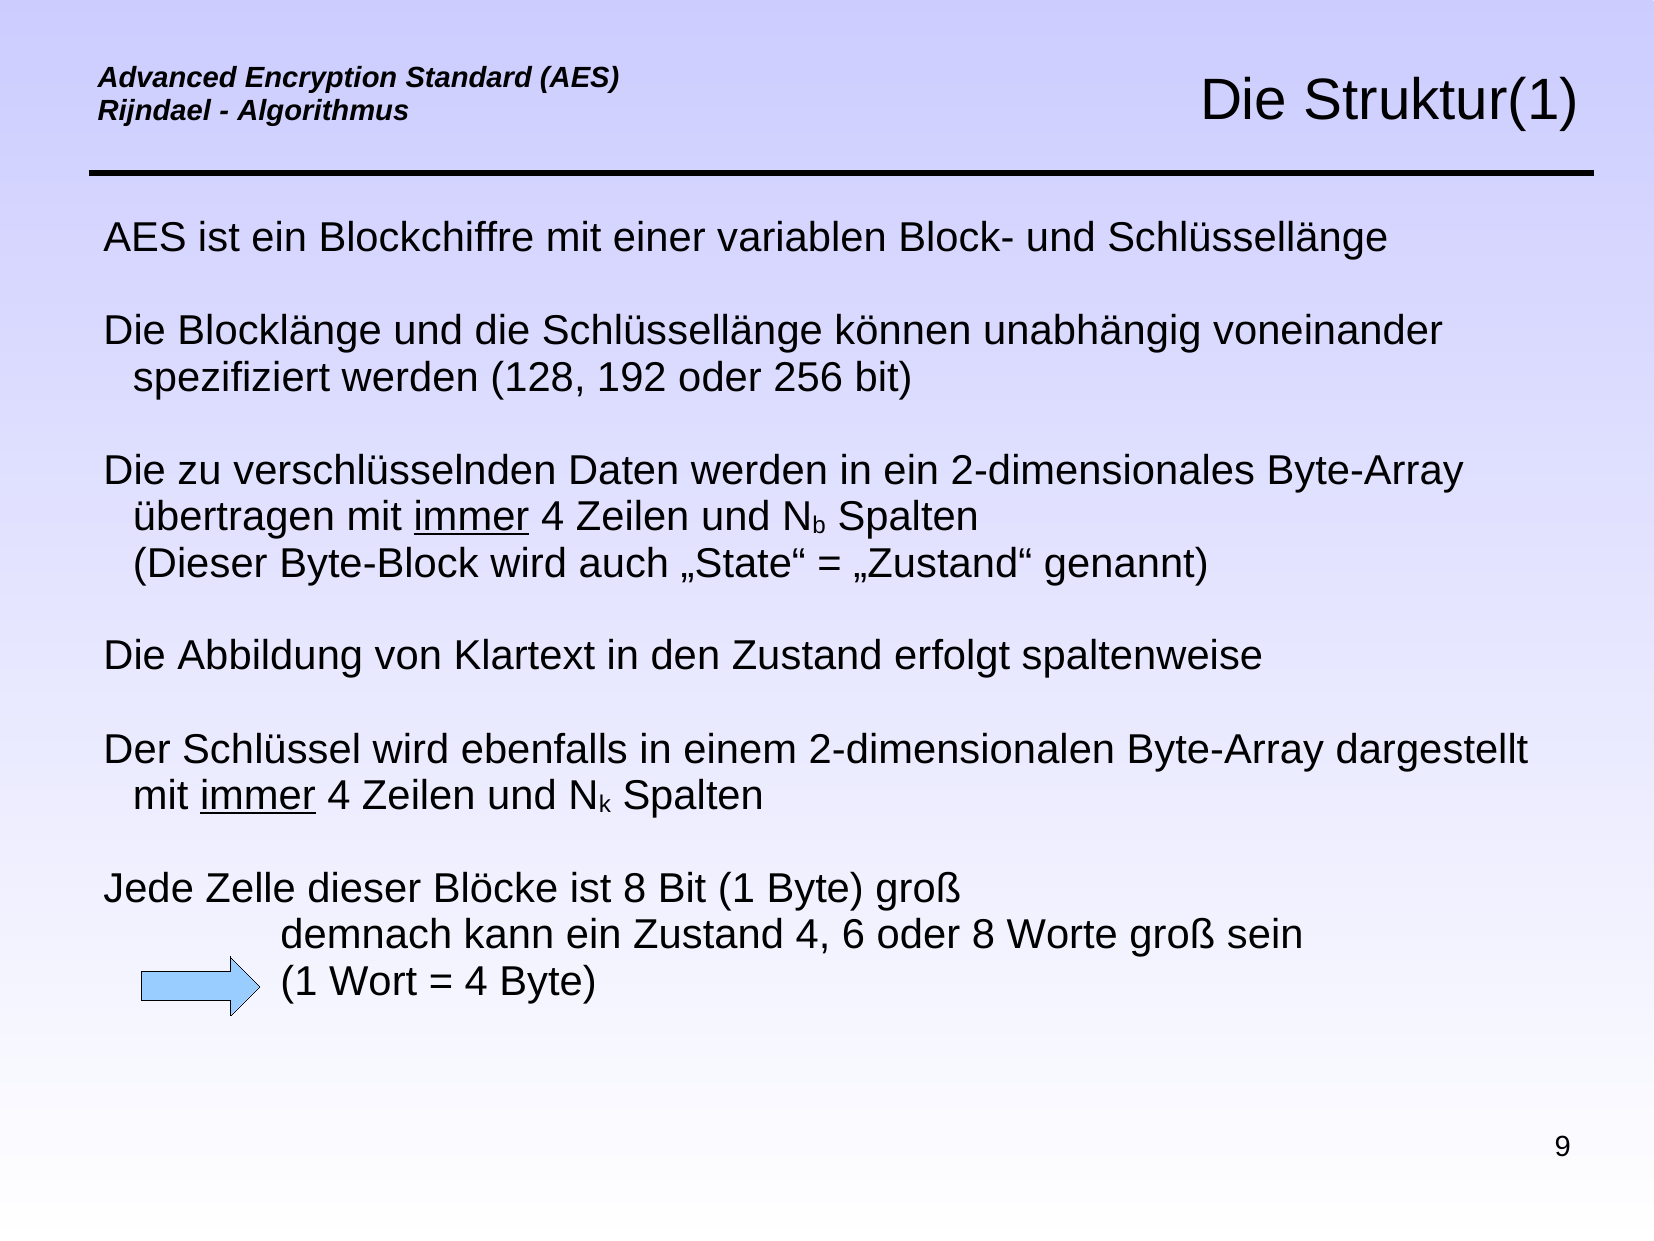

Advanced Encryption Standard (AES)
Rijndael - Algorithmus
Die Struktur(1)
AES ist ein Blockchiffre mit einer variablen Block- und Schlüssellänge
Die Blocklänge und die Schlüssellänge können unabhängig voneinander spezifiziert werden (128, 192 oder 256 bit)
Die zu verschlüsselnden Daten werden in ein 2-dimensionales Byte-Array übertragen mit immer 4 Zeilen und Nb Spalten
(Dieser Byte-Block wird auch „State“ = „Zustand“ genannt)
Die Abbildung von Klartext in den Zustand erfolgt spaltenweise
Der Schlüssel wird ebenfalls in einem 2-dimensionalen Byte-Array dargestellt mit immer 4 Zeilen und Nk Spalten
Jede Zelle dieser Blöcke ist 8 Bit (1 Byte) groß
		demnach kann ein Zustand 4, 6 oder 8 Worte groß sein
		(1 Wort = 4 Byte)
9